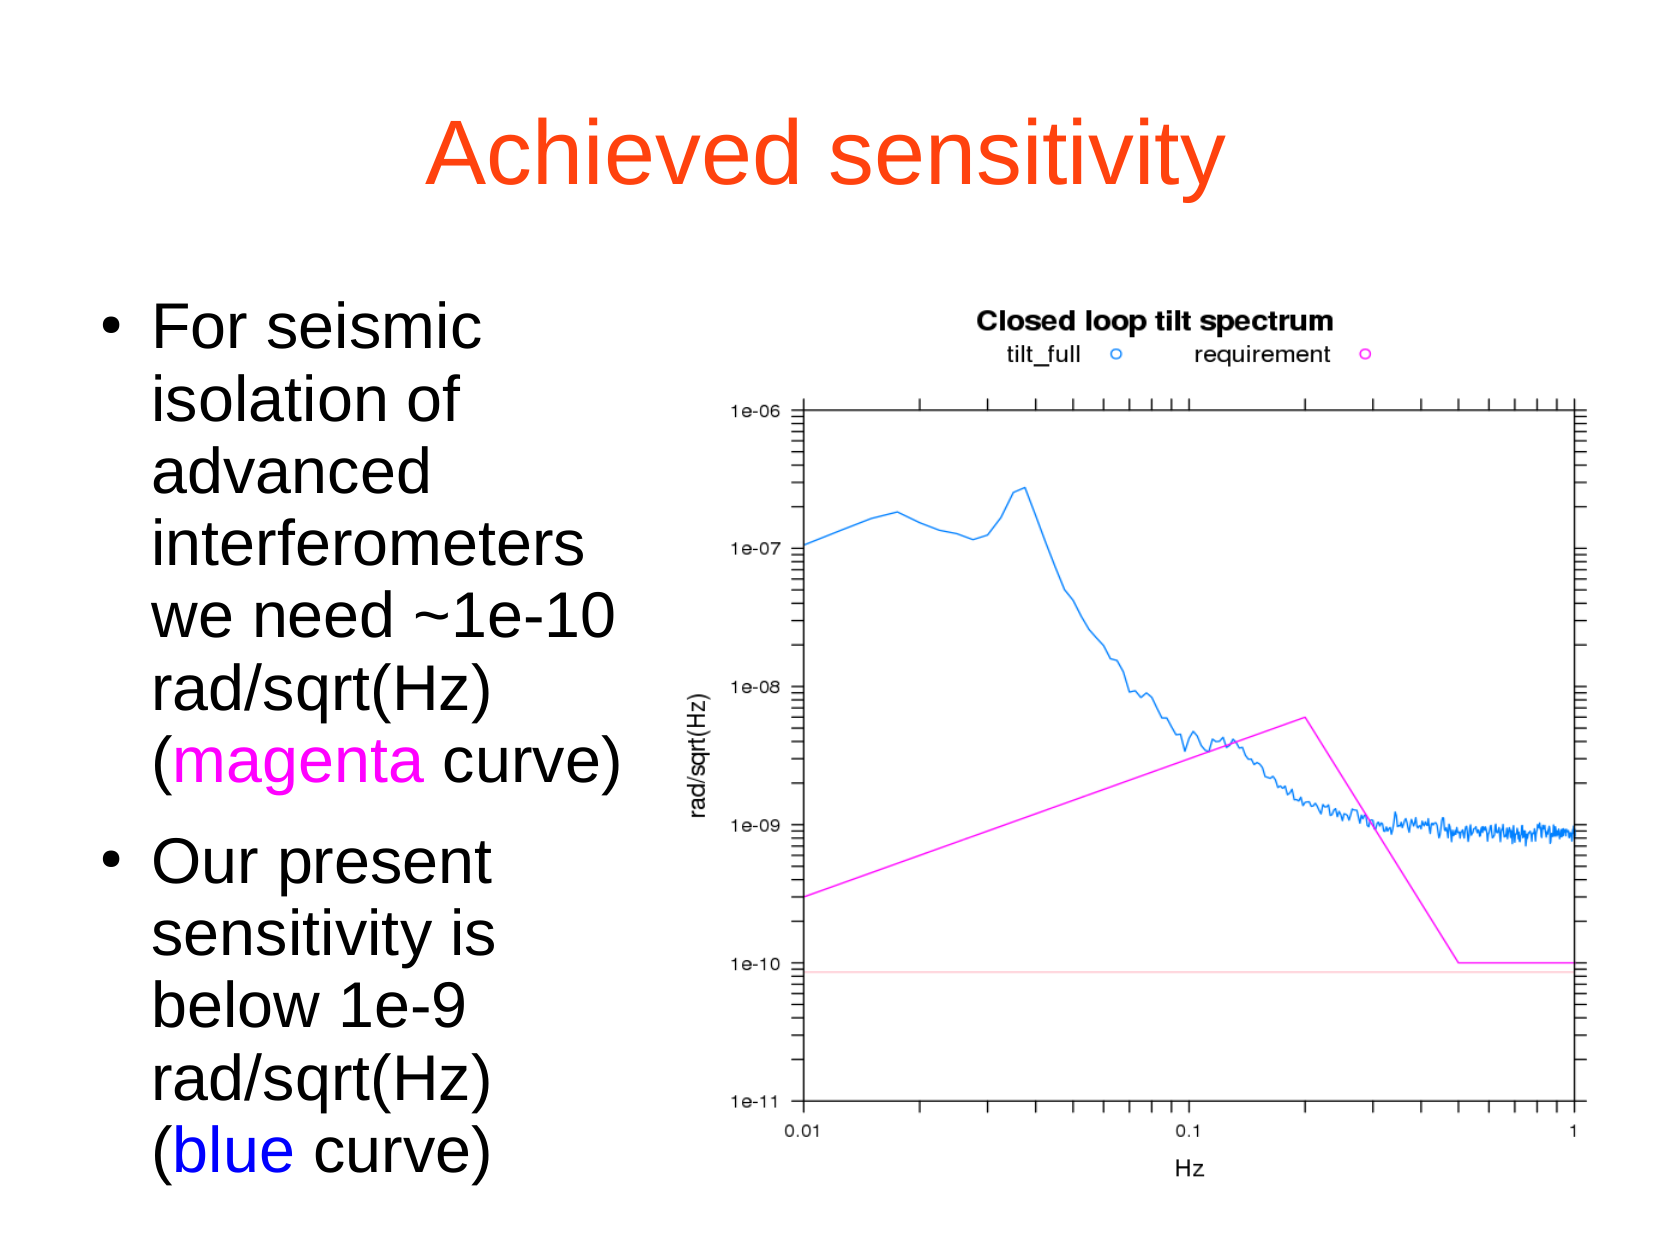

# Achieved sensitivity
For seismic isolation of advanced interferometers we need ~1e-10 rad/sqrt(Hz) (magenta curve)
Our present sensitivity is below 1e-9 rad/sqrt(Hz) (blue curve)
36